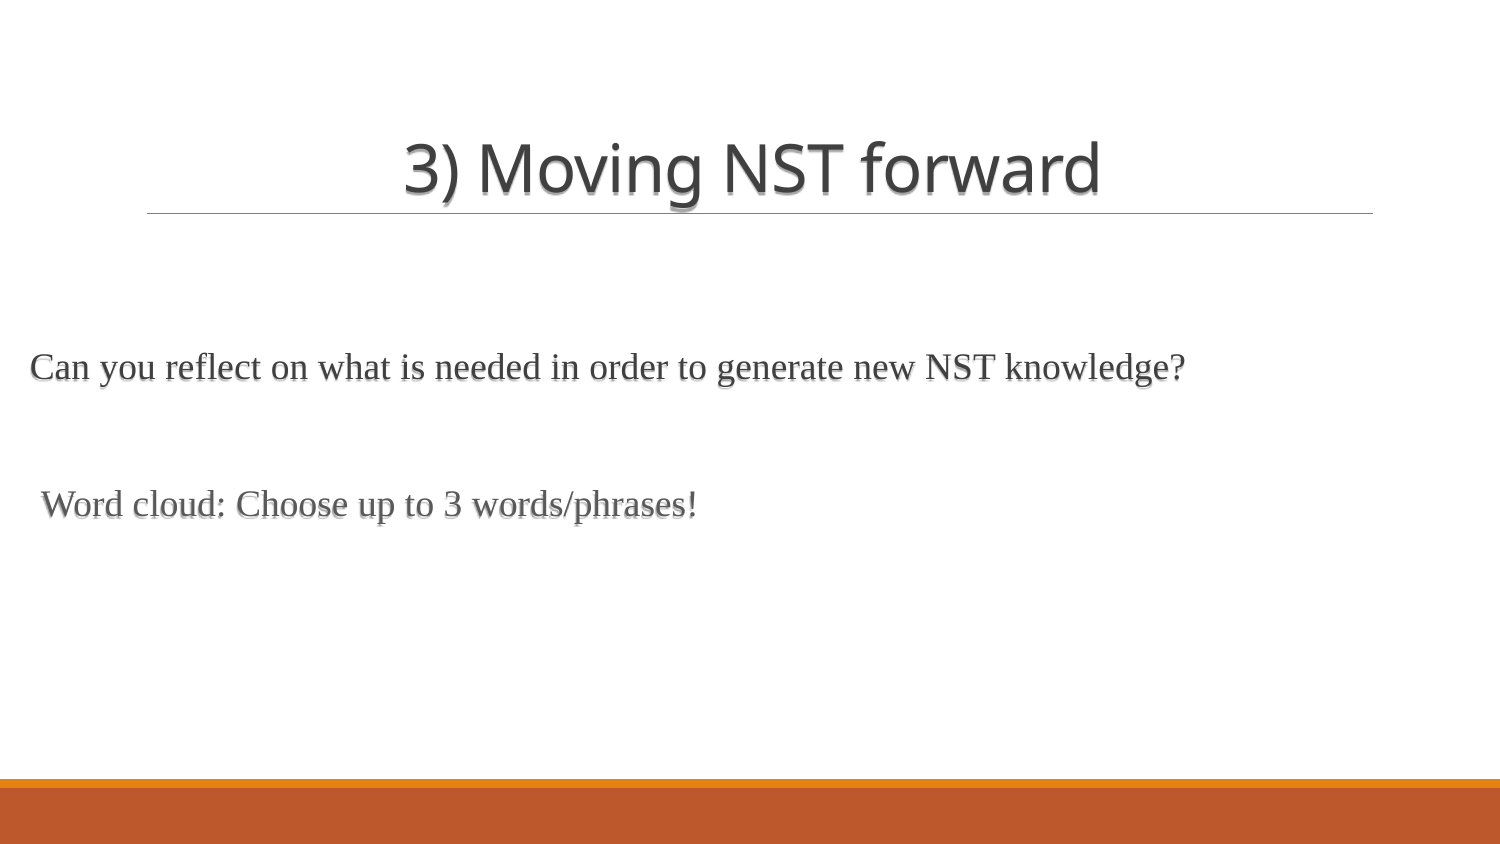

# 3) Moving NST forward
Can you reflect on what is needed in order to generate new NST knowledge?
Word cloud: Choose up to 3 words/phrases!